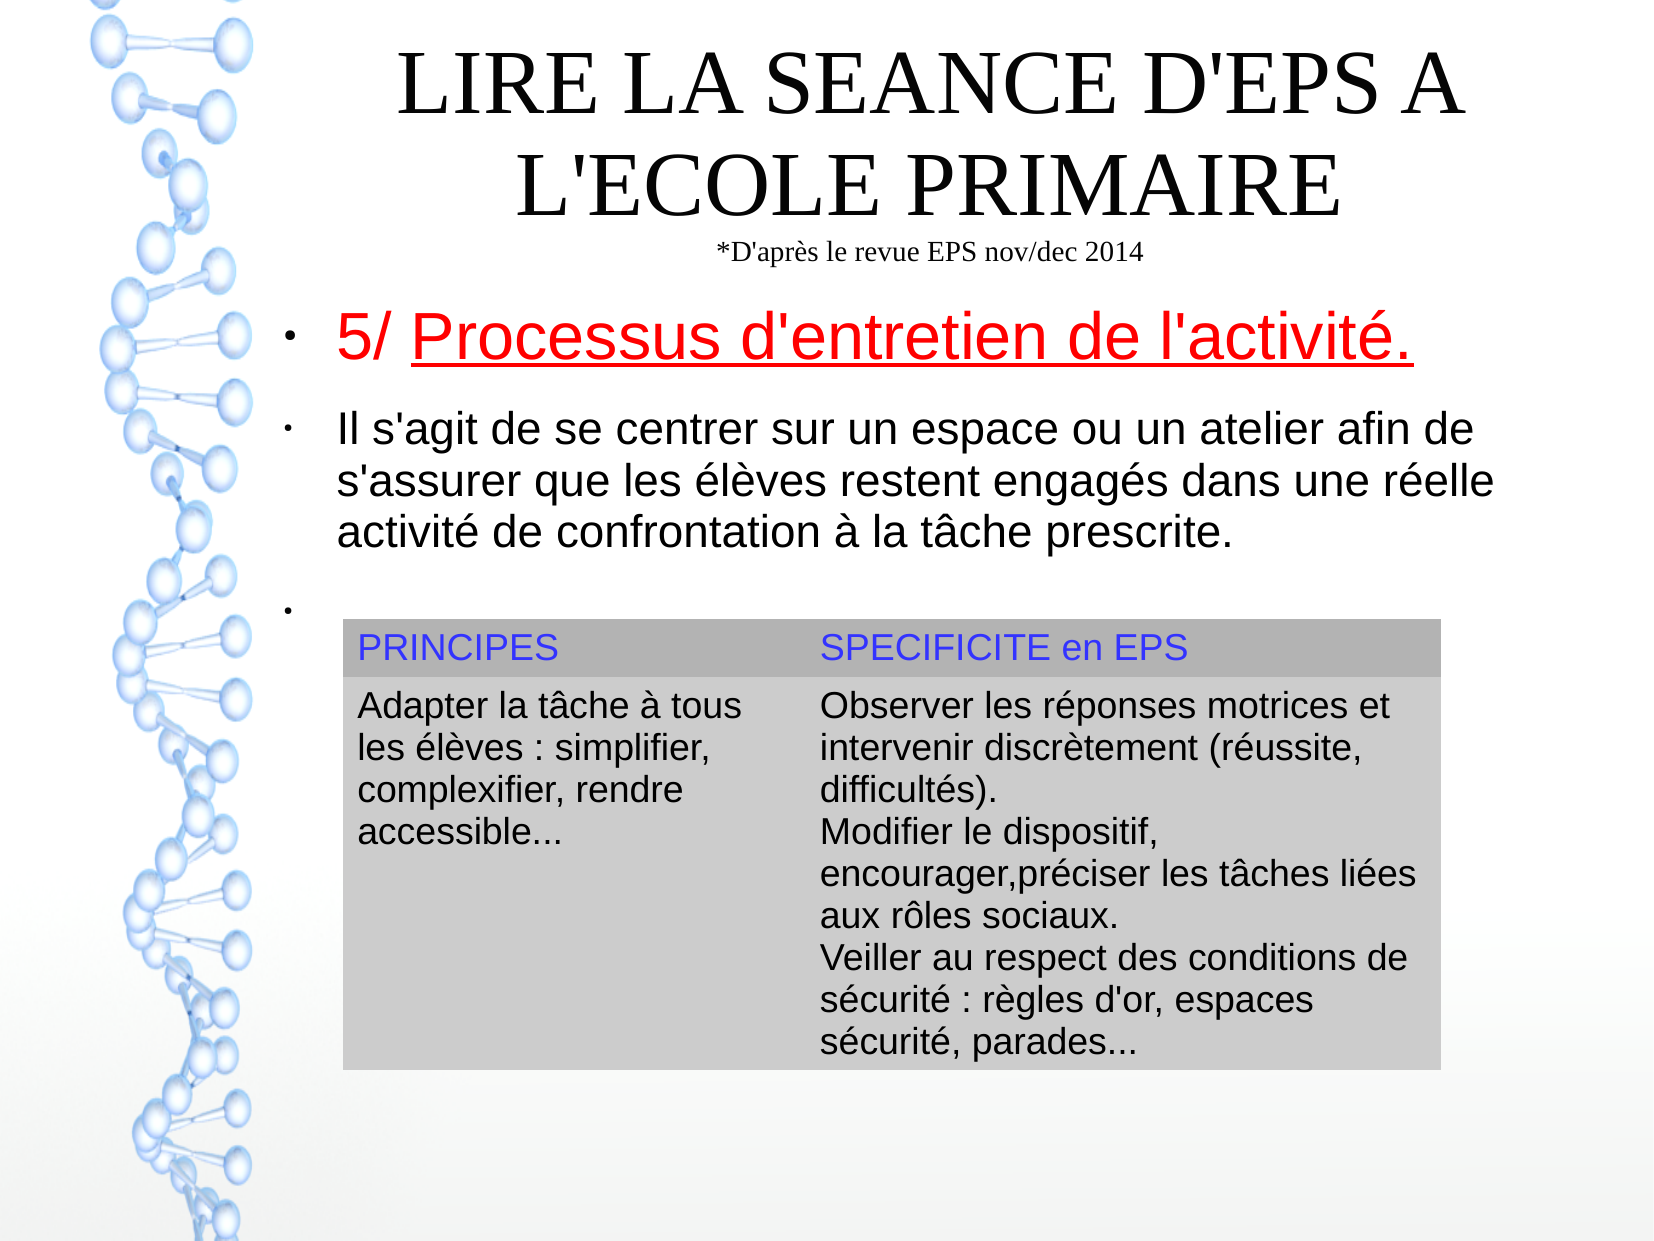

# LIRE LA SEANCE D'EPS A L'ECOLE PRIMAIRE *D'après le revue EPS nov/dec 2014
5/ Processus d'entretien de l'activité.
Il s'agit de se centrer sur un espace ou un atelier afin de s'assurer que les élèves restent engagés dans une réelle activité de confrontation à la tâche prescrite.
| PRINCIPES | SPECIFICITE en EPS |
| --- | --- |
| Adapter la tâche à tous les élèves : simplifier, complexifier, rendre accessible... | Observer les réponses motrices et intervenir discrètement (réussite, difficultés). Modifier le dispositif, encourager,préciser les tâches liées aux rôles sociaux. Veiller au respect des conditions de sécurité : règles d'or, espaces sécurité, parades... |